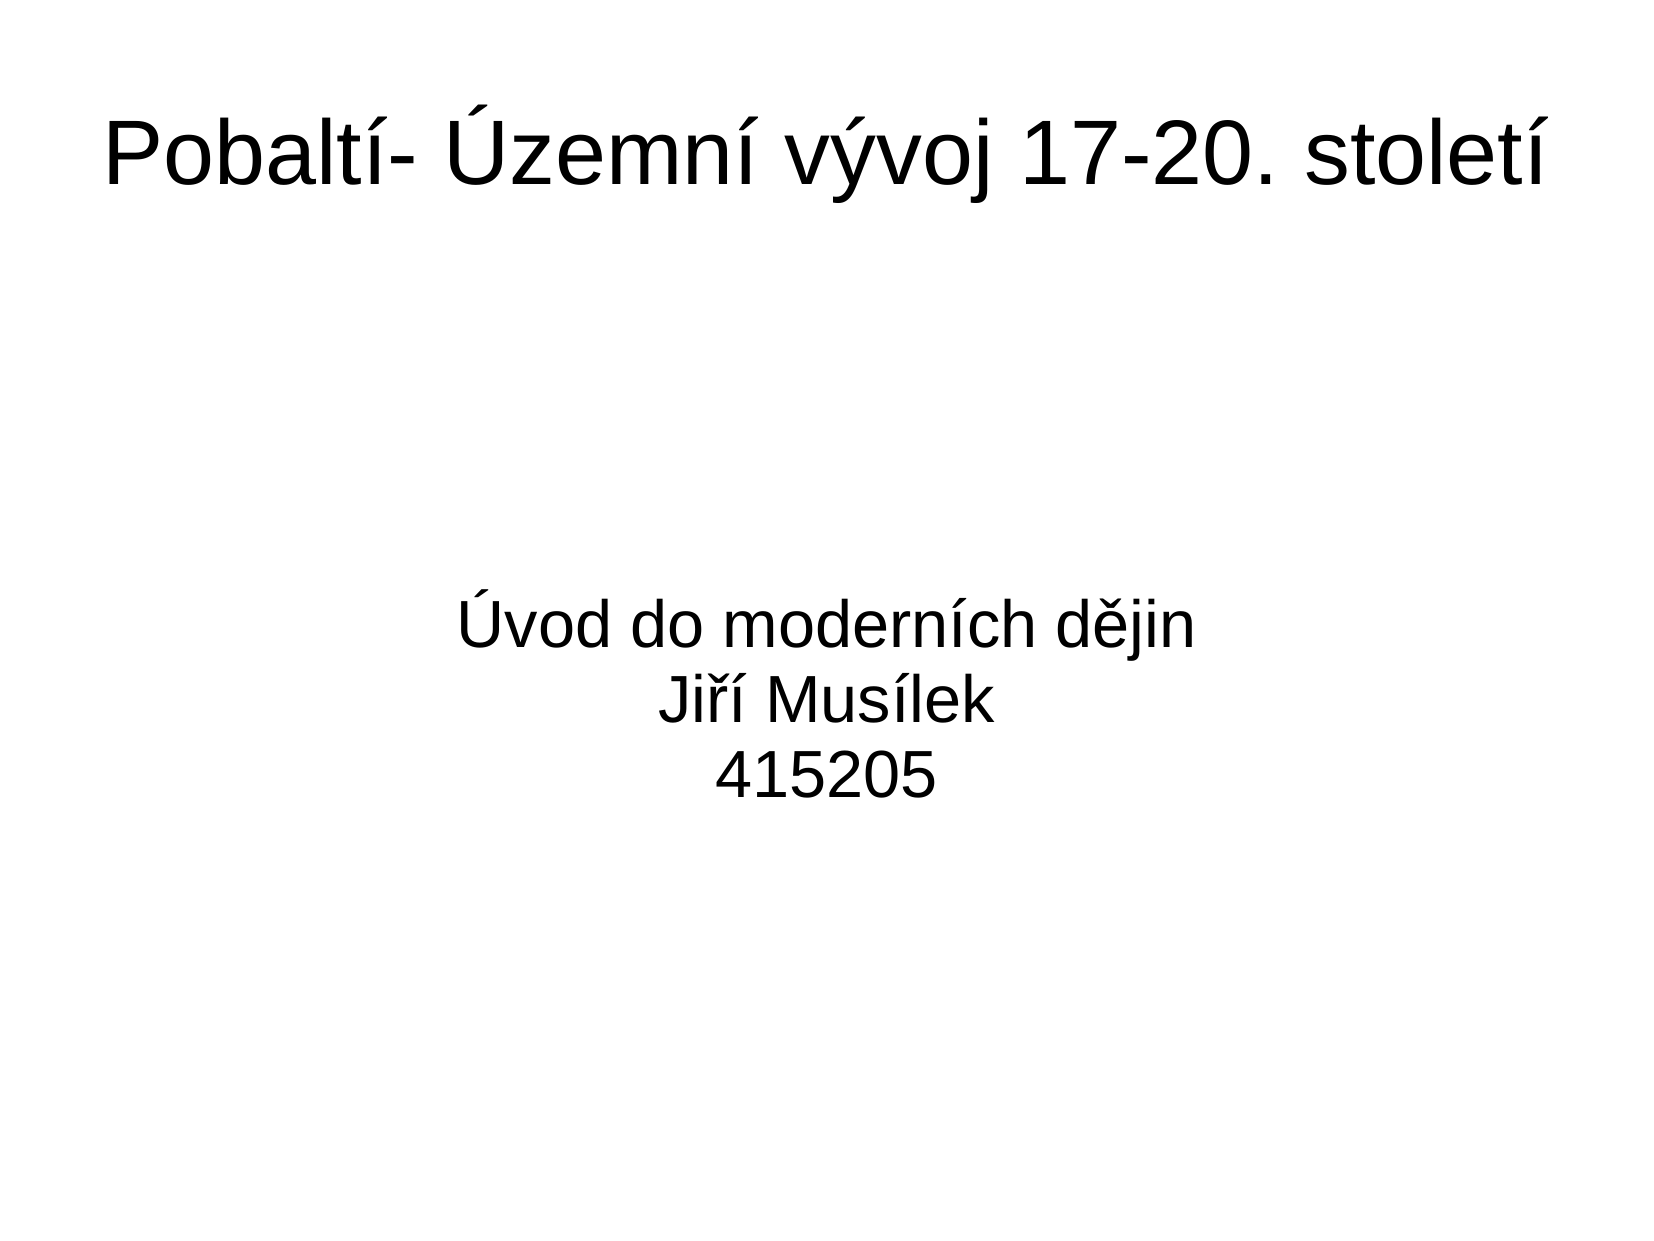

# Pobaltí- Územní vývoj 17-20. století
Úvod do moderních dějin
Jiří Musílek
415205